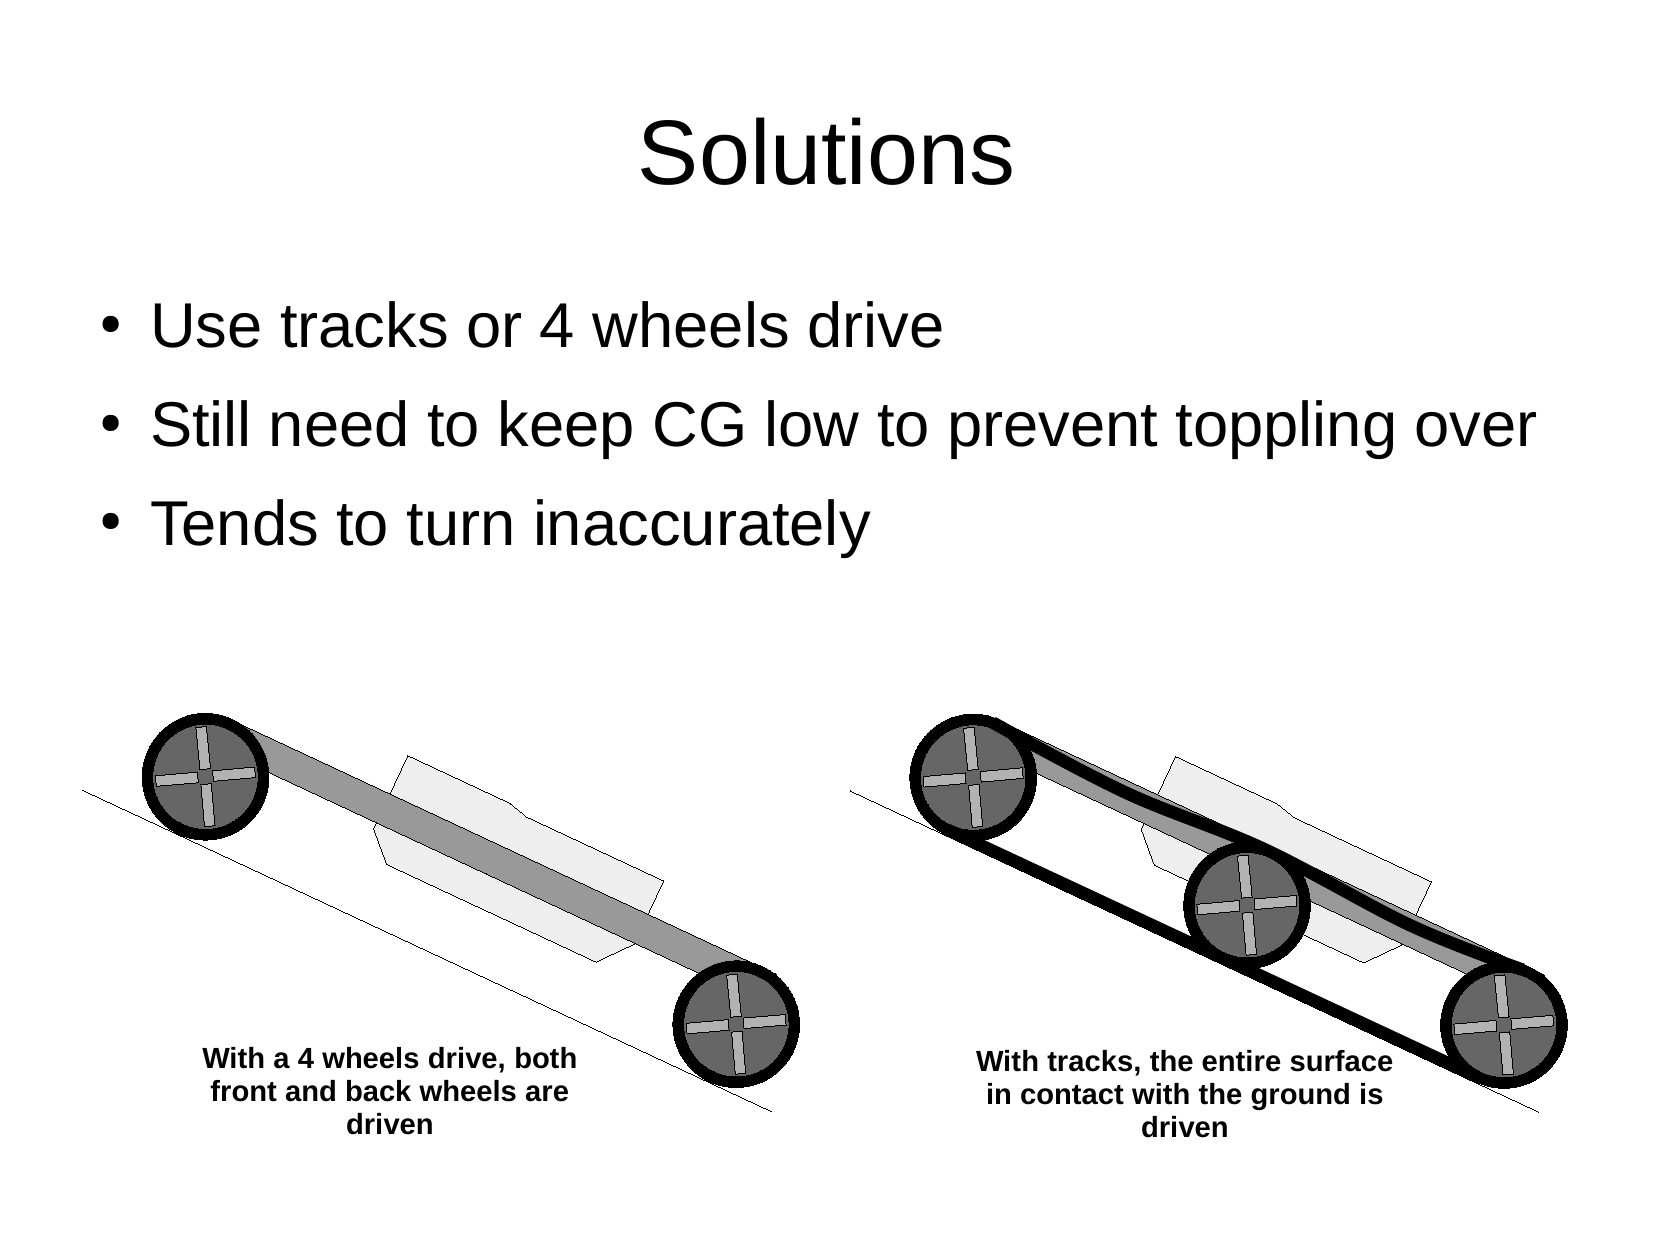

# Solutions
Use tracks or 4 wheels drive
Still need to keep CG low to prevent toppling over
Tends to turn inaccurately
With a 4 wheels drive, both front and back wheels are driven
With tracks, the entire surface in contact with the ground is driven